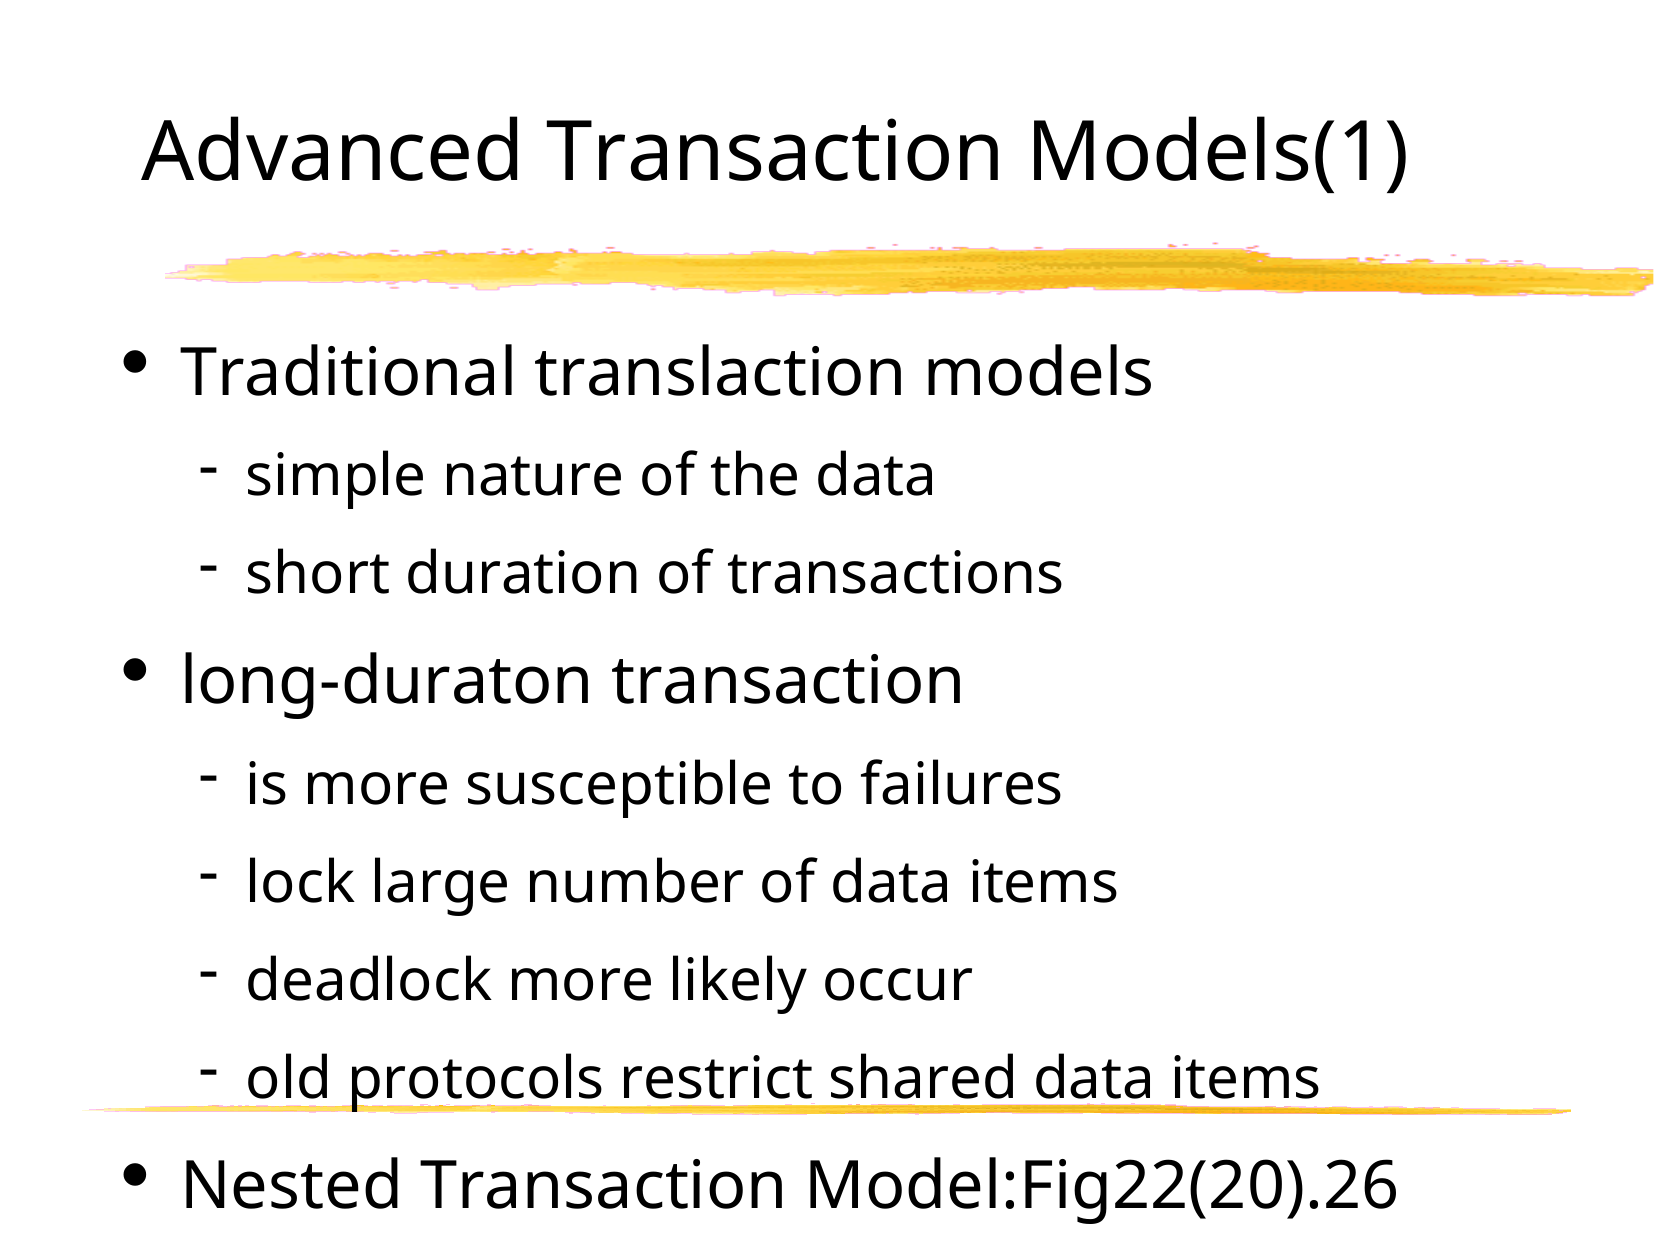

# Advanced Transaction Models(1)
Traditional translaction models
simple nature of the data
short duration of transactions
long-duraton transaction
is more susceptible to failures
lock large number of data items
deadlock more likely occur
old protocols restrict shared data items
Nested Transaction Model:Fig22(20).26
savepoint